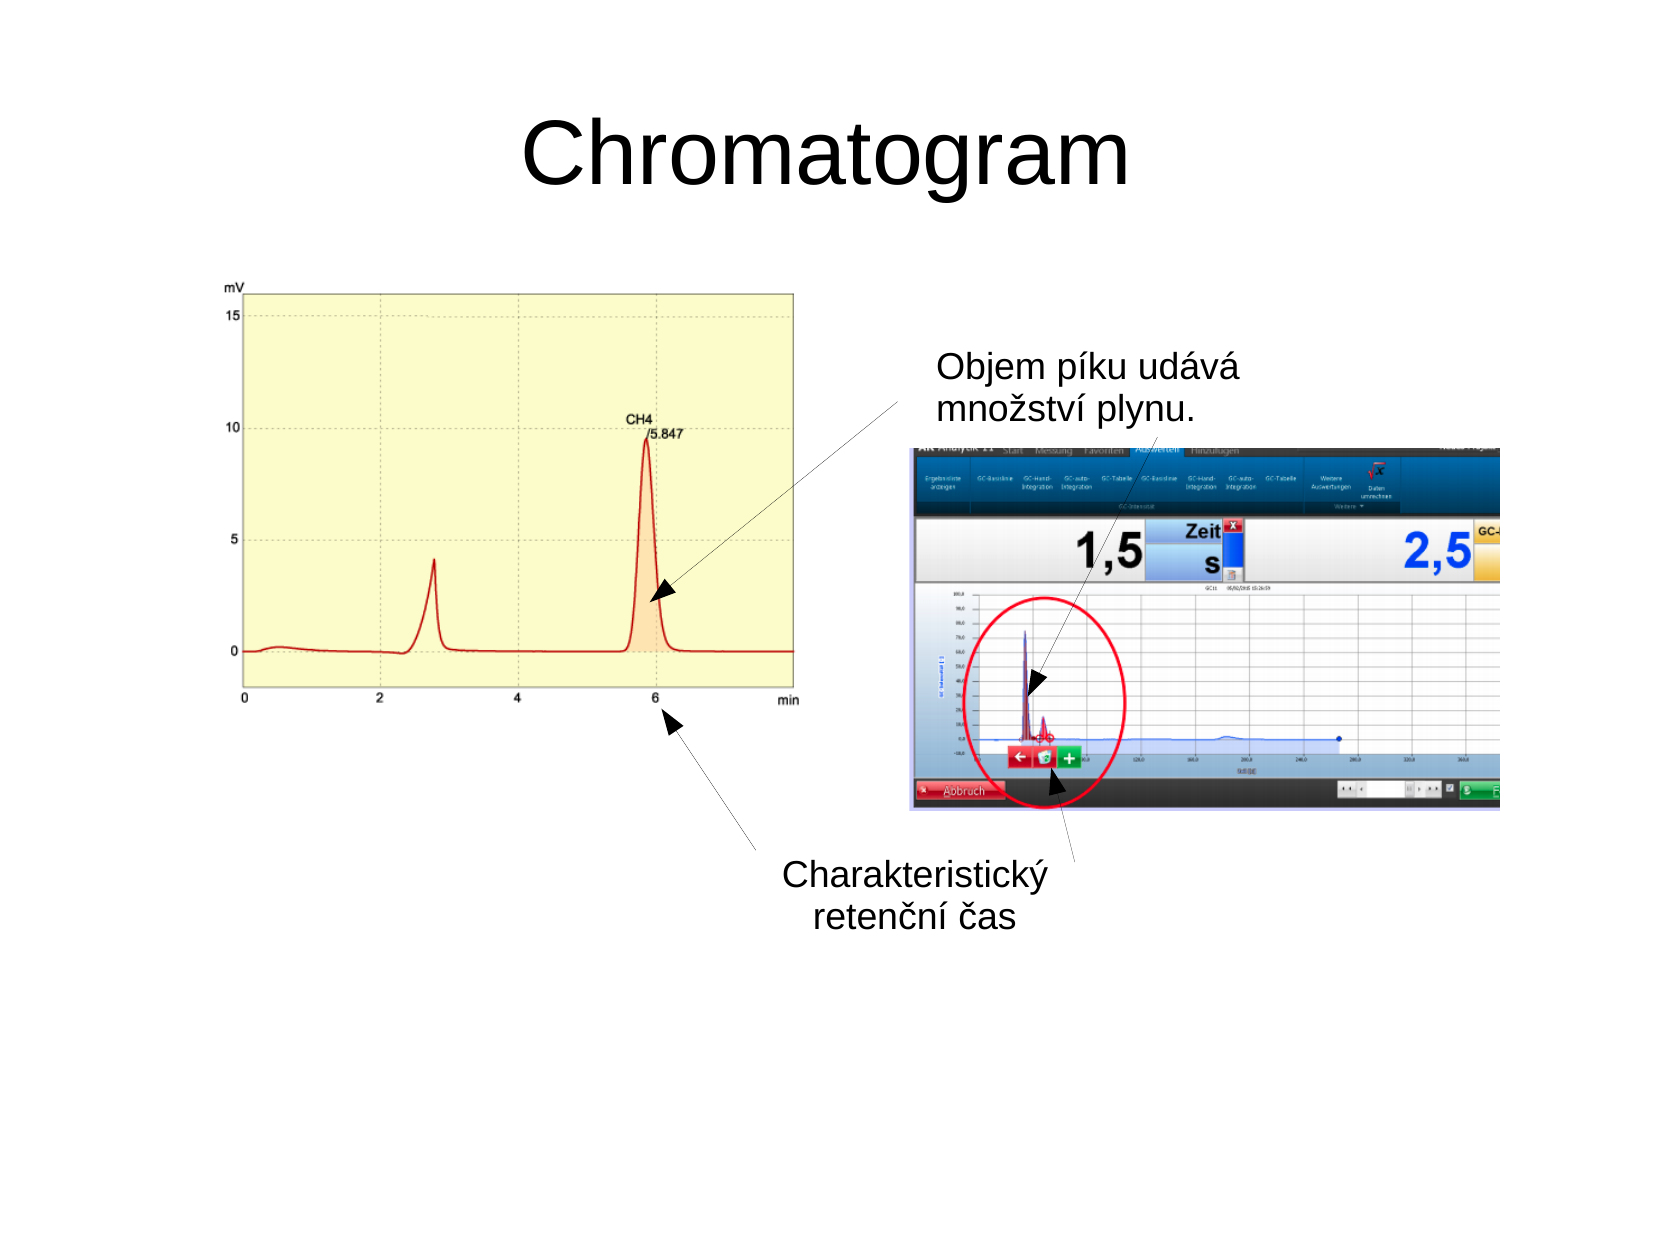

# Chromatogram
Objem píku udává
množství plynu.
Charakteristický
retenční čas